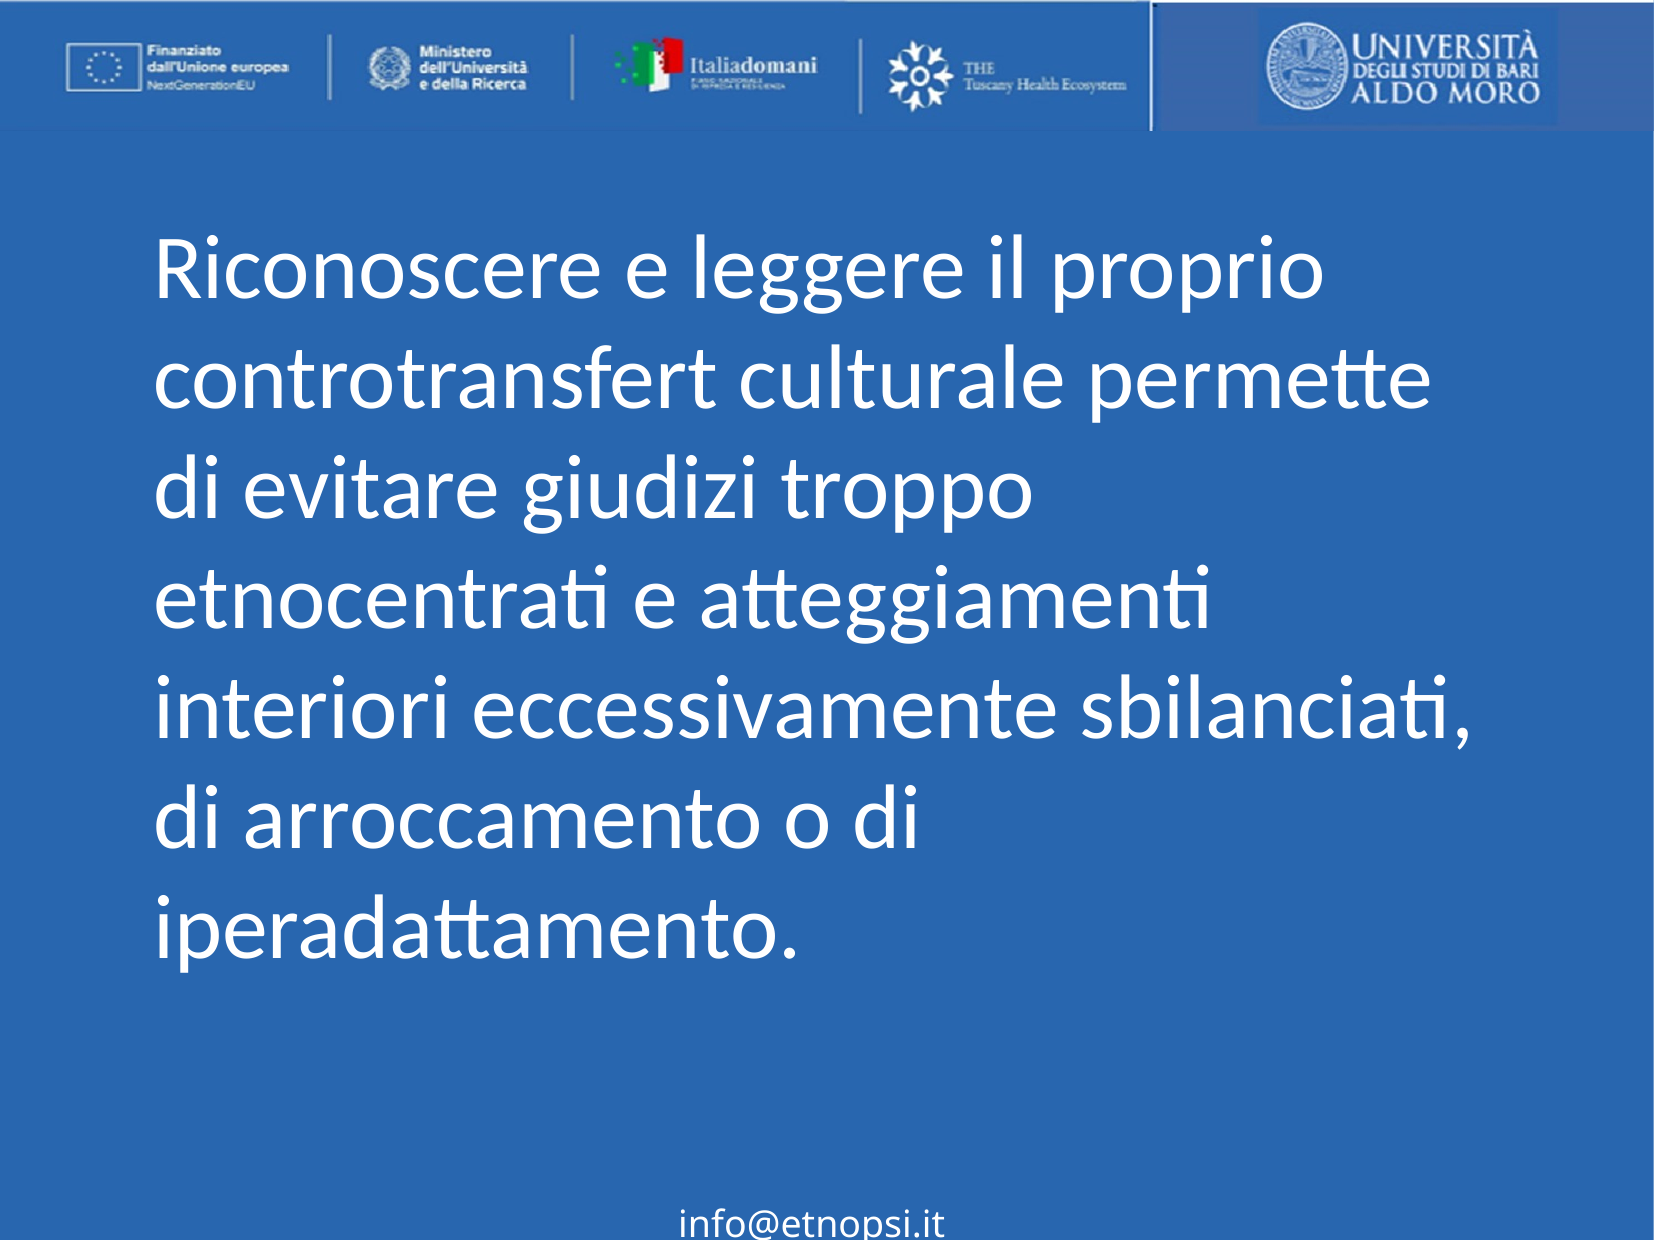

# Riconoscere e leggere il proprio controtransfert culturale permette di evitare giudizi troppo etnocentrati e atteggiamenti interiori eccessivamente sbilanciati, di arroccamento o di iperadattamento.
							info@etnopsi.it